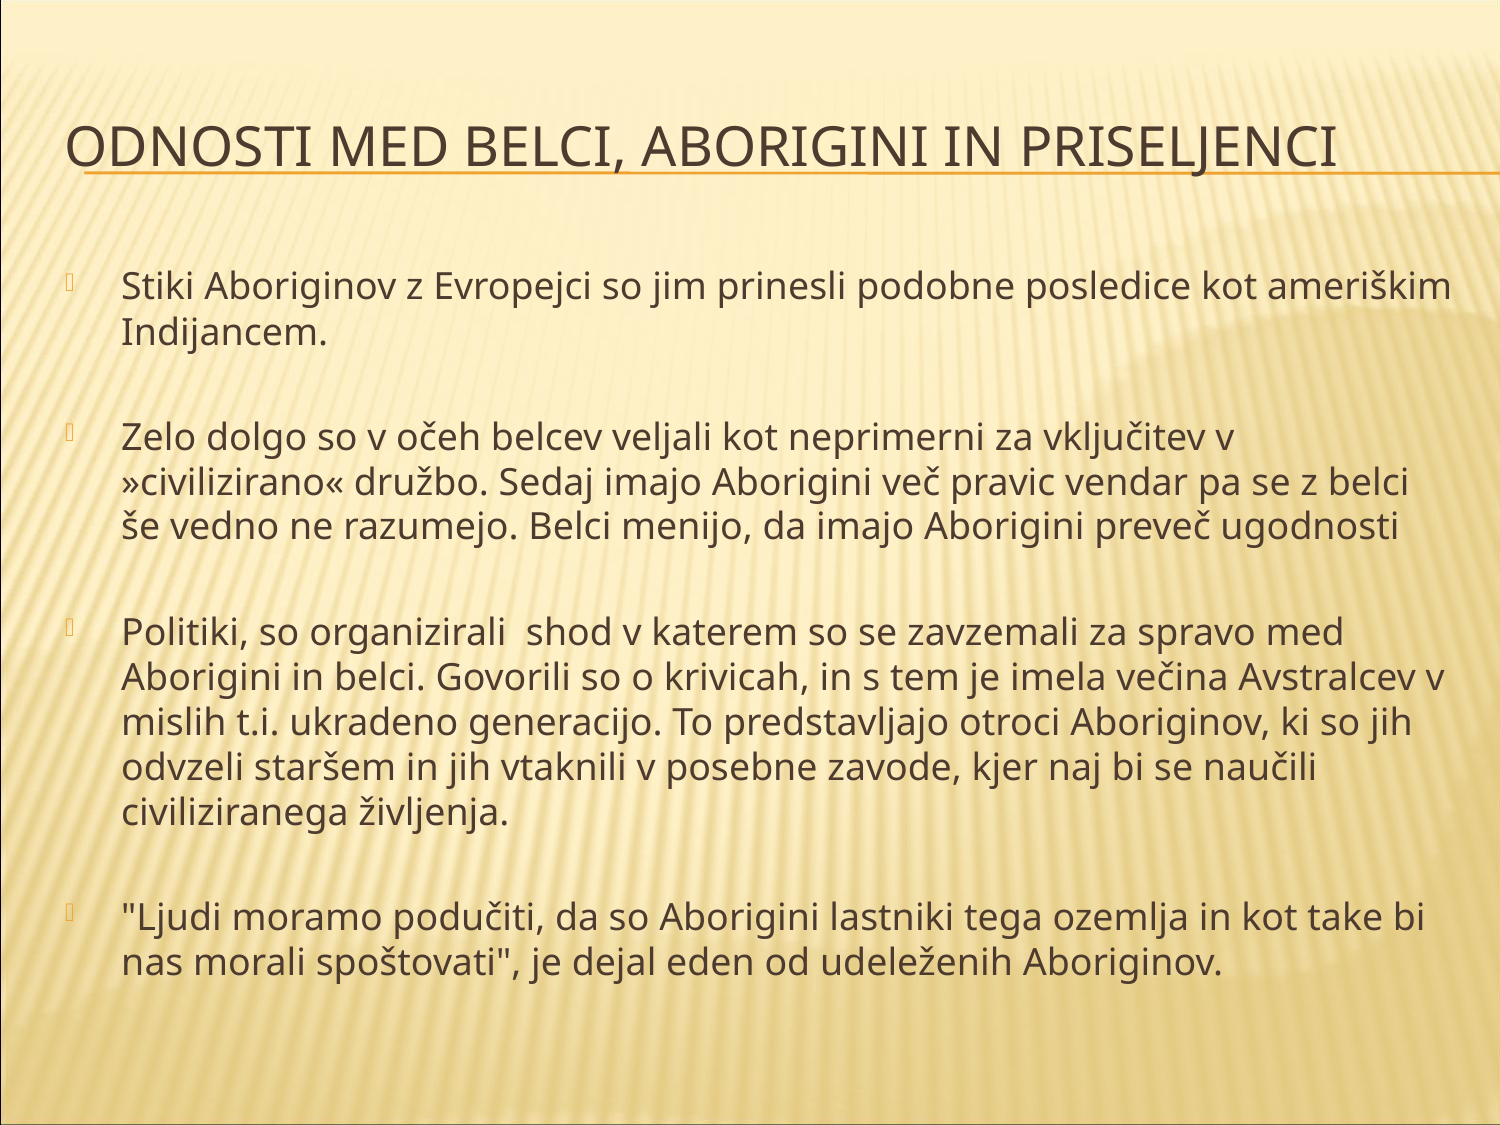

# oDNOSTI MED BELCI, ABORIGINI IN PRISELJENCI
Stiki Aboriginov z Evropejci so jim prinesli podobne posledice kot ameriškim Indijancem.
Zelo dolgo so v očeh belcev veljali kot neprimerni za vključitev v »civilizirano« družbo. Sedaj imajo Aborigini več pravic vendar pa se z belci še vedno ne razumejo. Belci menijo, da imajo Aborigini preveč ugodnosti
Politiki, so organizirali shod v katerem so se zavzemali za spravo med Aborigini in belci. Govorili so o krivicah, in s tem je imela večina Avstralcev v mislih t.i. ukradeno generacijo. To predstavljajo otroci Aboriginov, ki so jih odvzeli staršem in jih vtaknili v posebne zavode, kjer naj bi se naučili civiliziranega življenja.
"Ljudi moramo podučiti, da so Aborigini lastniki tega ozemlja in kot take bi nas morali spoštovati", je dejal eden od udeleženih Aboriginov.